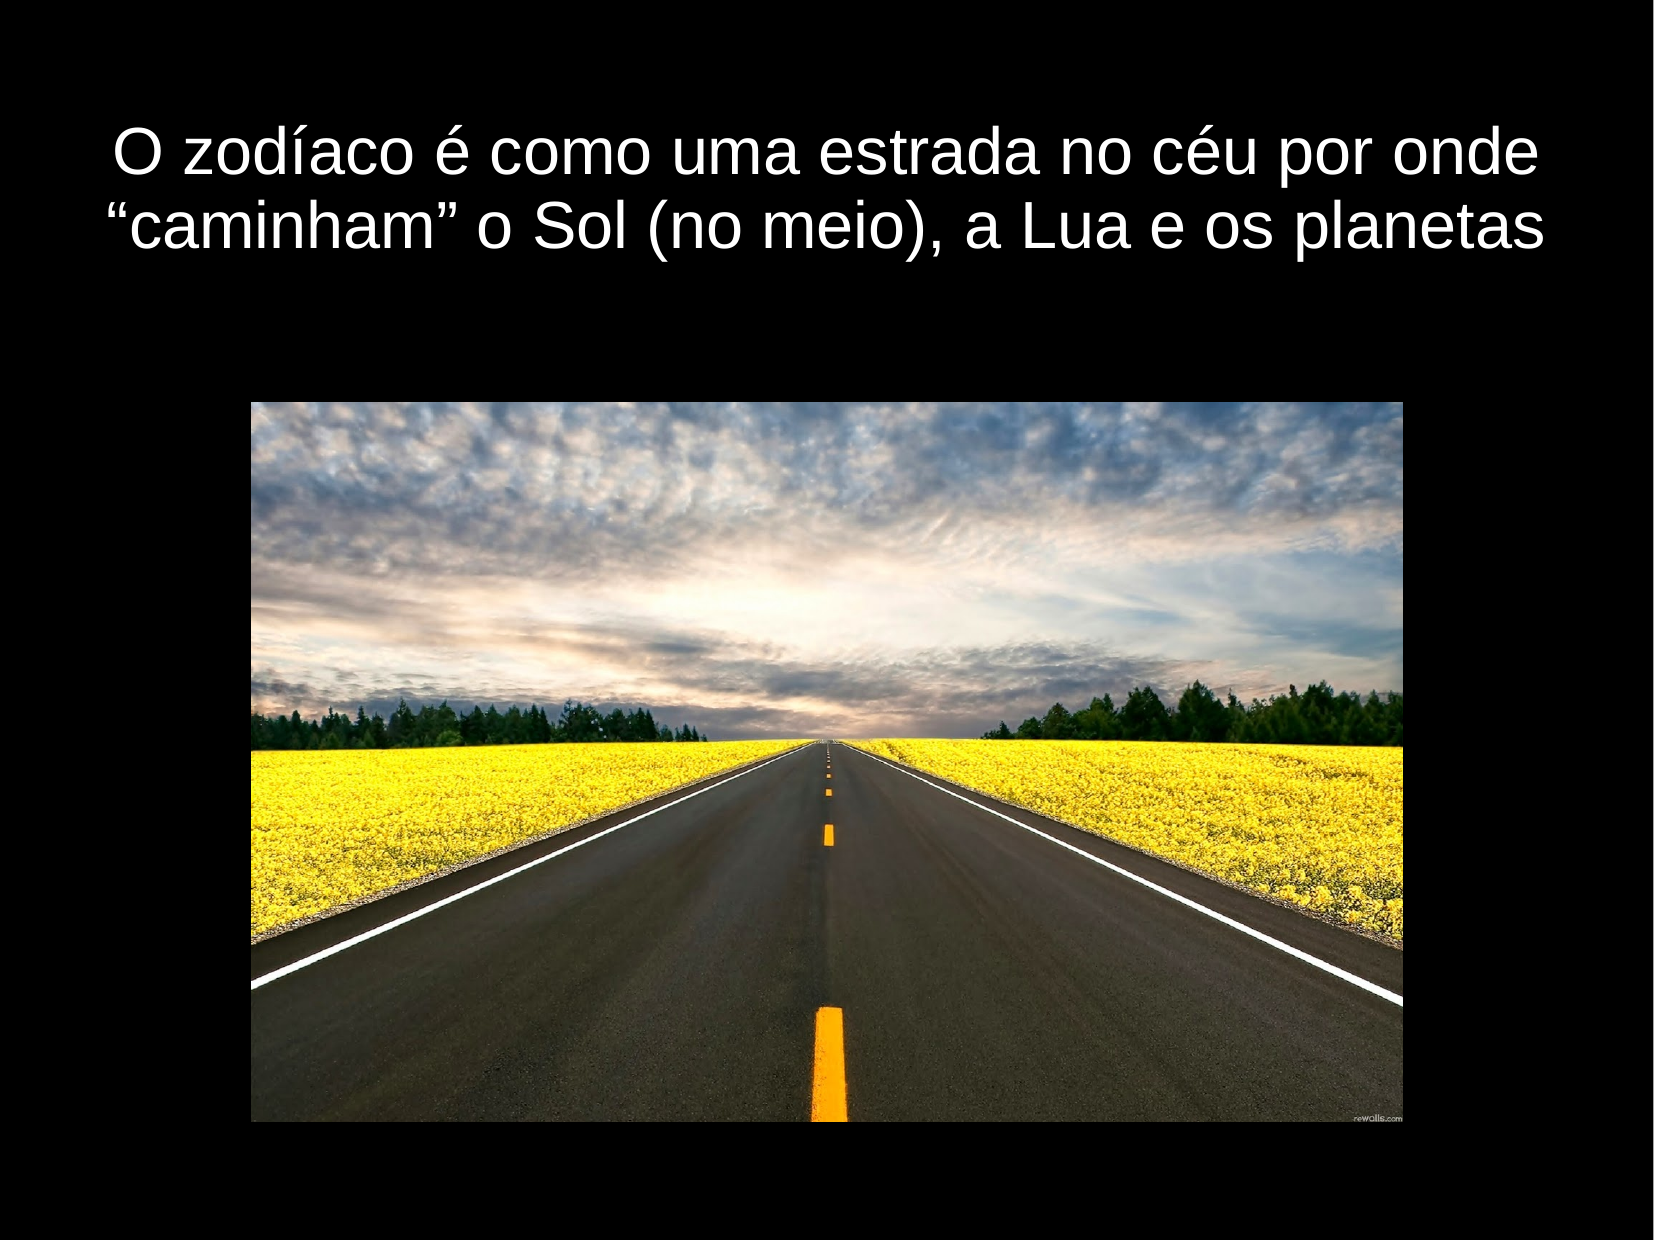

# O zodíaco é como uma estrada no céu por onde “caminham” o Sol (no meio), a Lua e os planetas